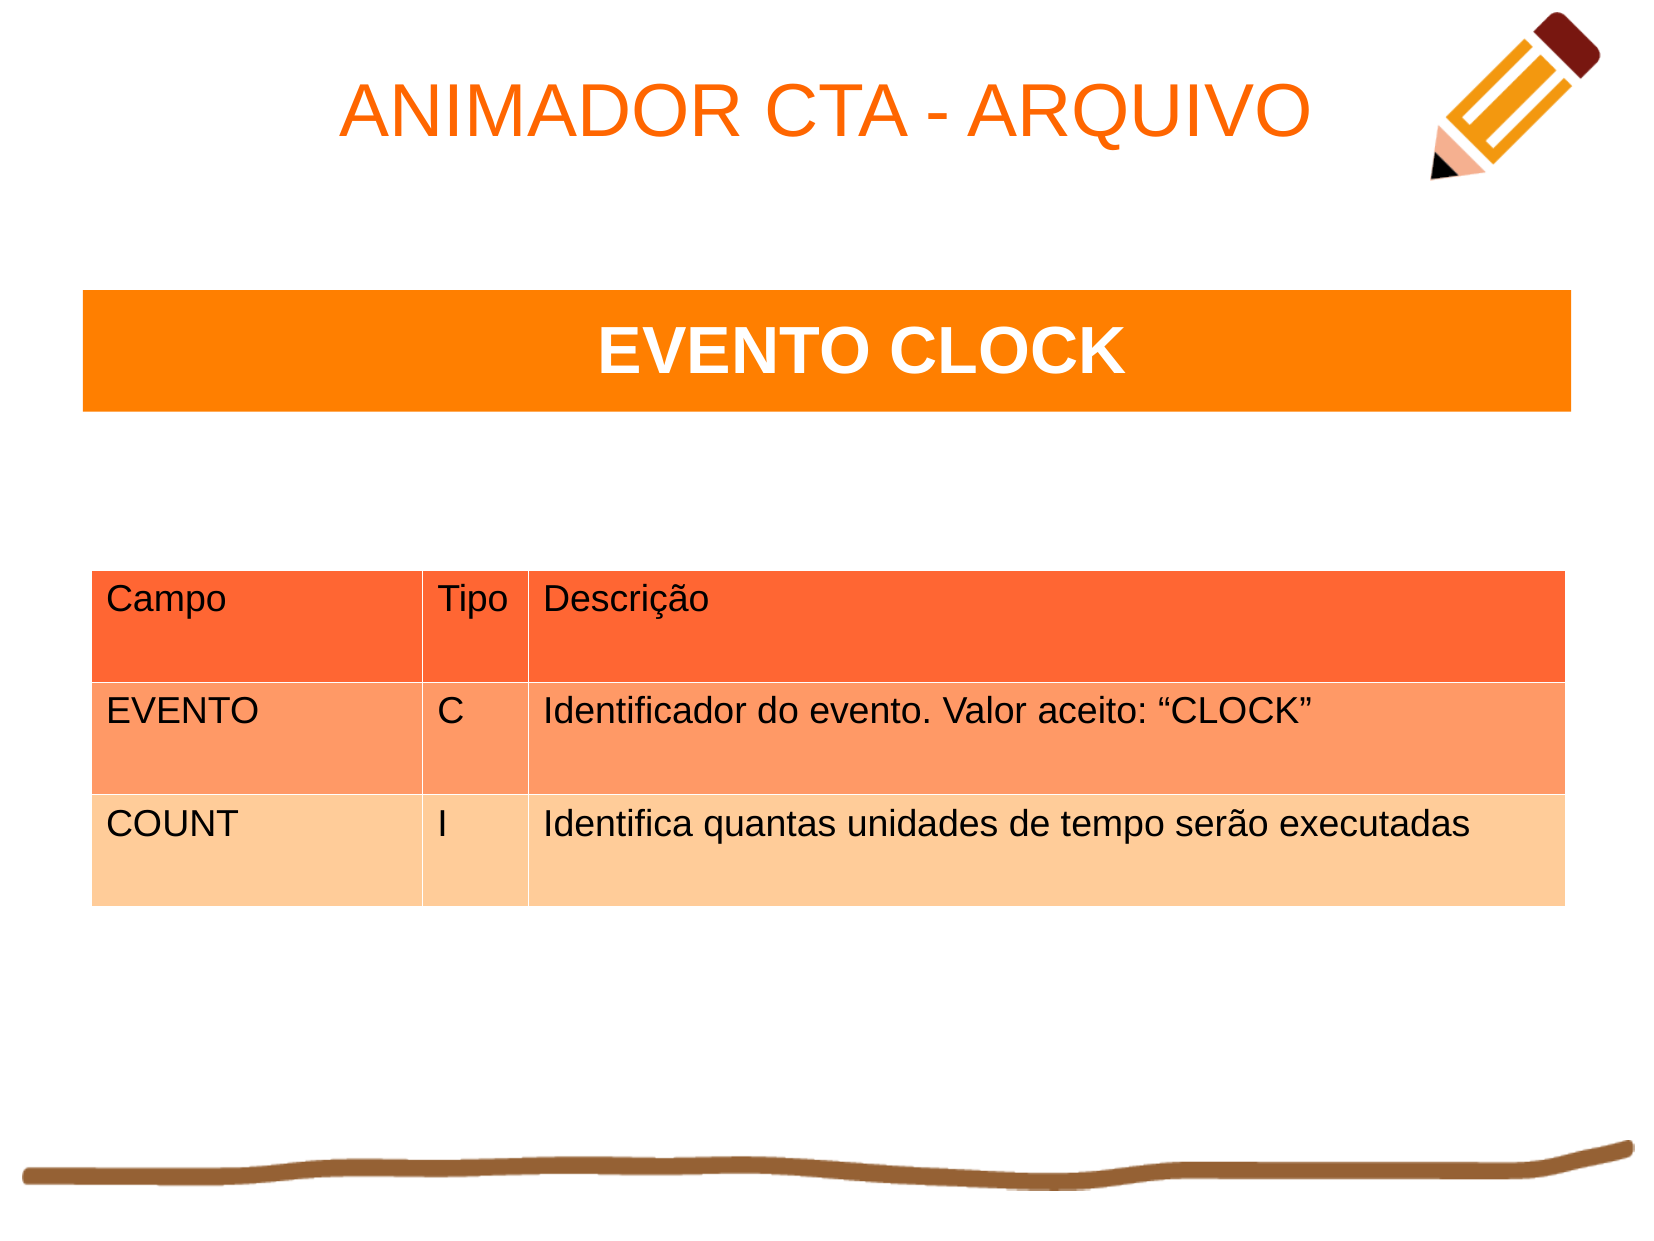

# ANIMADOR CTA - ARQUIVO
EVENTO CLOCK
| Campo | Tipo | Descrição |
| --- | --- | --- |
| EVENTO | C | Identificador do evento. Valor aceito: “CLOCK” |
| COUNT | I | Identifica quantas unidades de tempo serão executadas |